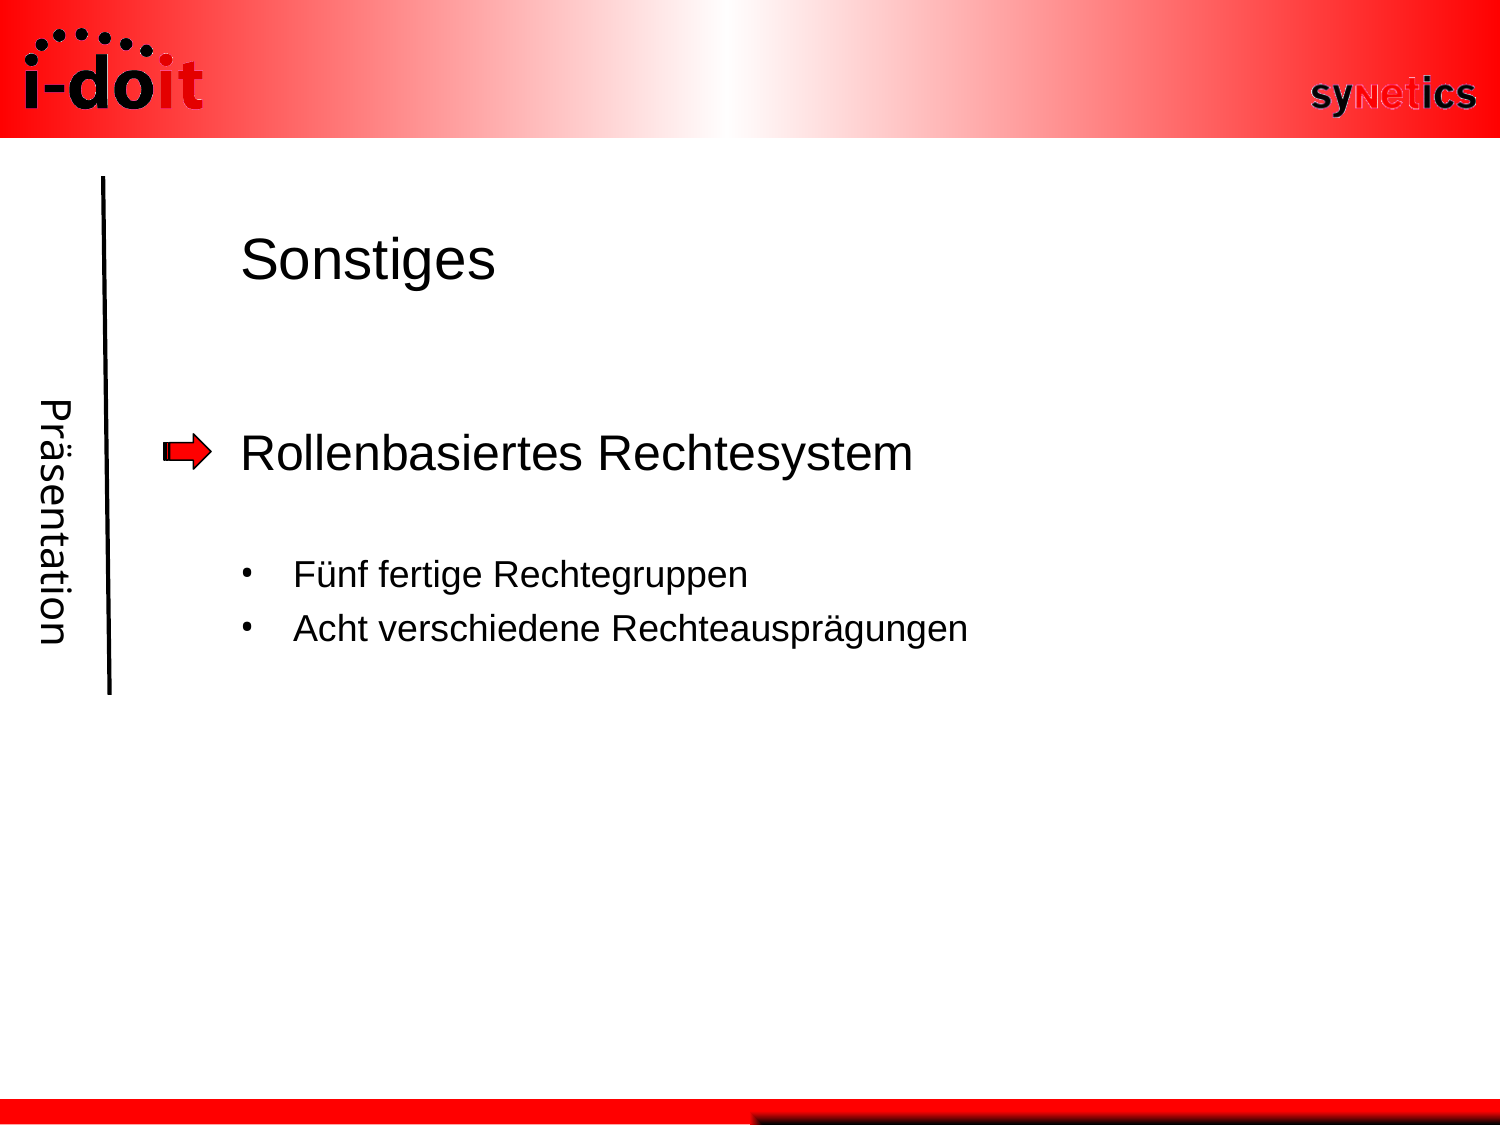

Sonstiges
Rollenbasiertes Rechtesystem
Fünf fertige Rechtegruppen
Acht verschiedene Rechteausprägungen